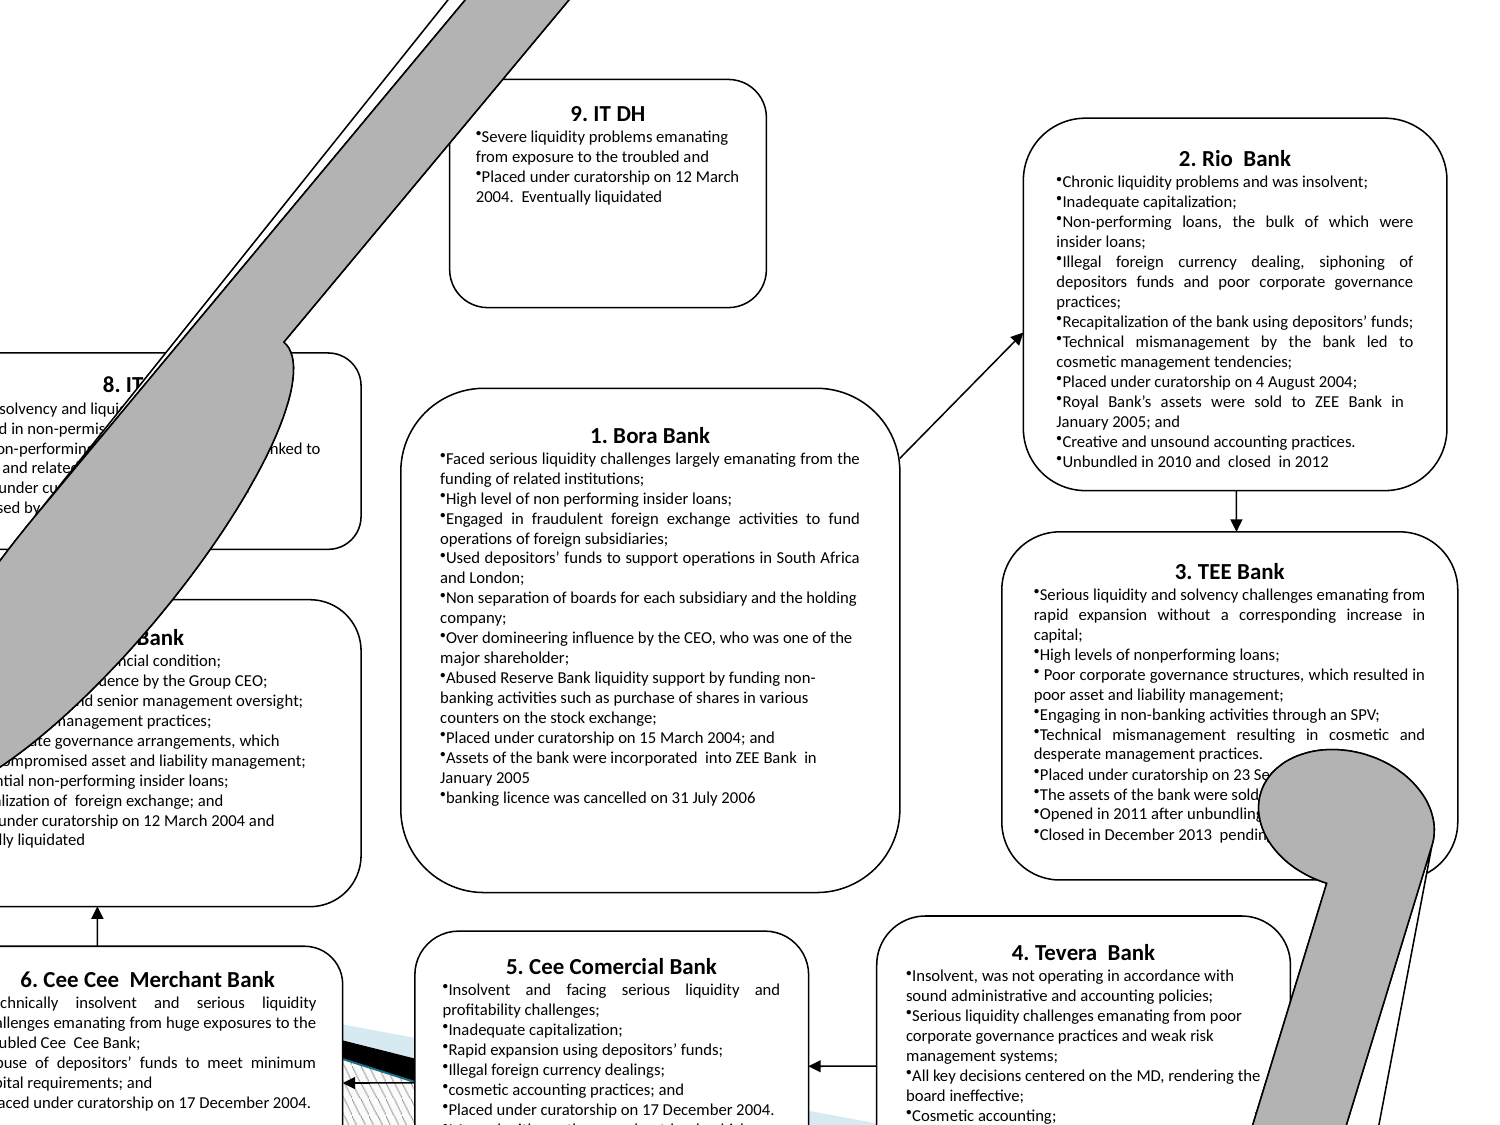

9. IT DH
Severe liquidity problems emanating from exposure to the troubled and
Placed under curatorship on 12 March 2004. Eventually liquidated
2. Rio Bank
Chronic liquidity problems and was insolvent;
Inadequate capitalization;
Non-performing loans, the bulk of which were insider loans;
Illegal foreign currency dealing, siphoning of depositors funds and poor corporate governance practices;
Recapitalization of the bank using depositors’ funds;
Technical mismanagement by the bank led to cosmetic management tendencies;
Placed under curatorship on 4 August 2004;
Royal Bank’s assets were sold to ZEE Bank in January 2005; and
Creative and unsound accounting practices.
Unbundled in 2010 and closed in 2012
8. IT BS
Severe solvency and liquidity challenges;
Engaged in non-permissible activities;
huge non-performing book, which was largely linked to the CEO and related parties;
Placed under curatorship on 12 March 2004.
Purchased by a healthy bank
1. Bora Bank
Faced serious liquidity challenges largely emanating from the funding of related institutions;
High level of non performing insider loans;
Engaged in fraudulent foreign exchange activities to fund operations of foreign subsidiaries;
Used depositors’ funds to support operations in South Africa and London;
Non separation of boards for each subsidiary and the holding company;
Over domineering influence by the CEO, who was one of the major shareholder;
Abused Reserve Bank liquidity support by funding non-banking activities such as purchase of shares in various counters on the stock exchange;
Placed under curatorship on 15 March 2004; and
Assets of the bank were incorporated into ZEE Bank in January 2005
banking licence was cancelled on 31 July 2006
3. TEE Bank
Serious liquidity and solvency challenges emanating from rapid expansion without a corresponding increase in capital;
High levels of nonperforming loans;
 Poor corporate governance structures, which resulted in poor asset and liability management;
Engaging in non-banking activities through an SPV;
Technical mismanagement resulting in cosmetic and desperate management practices.
Placed under curatorship on 23 September 2004.
The assets of the bank were sold to ZEE Bank.
Opened in 2011 after unbundling from ZEE Bank
Closed in December 2013 pending liquidation.
7. IT Bank
Unsafe and unsound financial condition;
Over-domineering influence by the Group CEO;
Ineffective board and senior management oversight;
Imprudent risk management practices;
Poor corporate governance arrangements, which heavily compromised asset and liability management;
Substantial non-performing insider loans;
Externalization of foreign exchange; and
Placed under curatorship on 12 March 2004 and eventually liquidated
4. Tevera Bank
Insolvent, was not operating in accordance with sound administrative and accounting policies;
Serious liquidity challenges emanating from poor corporate governance practices and weak risk management systems;
All key decisions centered on the MD, rendering the board ineffective;
Cosmetic accounting;
Chronic insider loans manipulation and fraudulent misrepresentation;
Siphoning of depositors’ funds; and
Placed under curatorship on 7 October 2004.
5. Cee Comercial Bank
Insolvent and facing serious liquidity and profitability challenges;
Inadequate capitalization;
Rapid expansion using depositors’ funds;
Illegal foreign currency dealings;
cosmetic accounting practices; and
Placed under curatorship on 17 December 2004.
Merged with another merchant bank which was pursuing a commercial bank licence
6. Cee Cee Merchant Bank
Technically insolvent and serious liquidity challenges emanating from huge exposures to the troubled Cee Cee Bank;
Abuse of depositors’ funds to meet minimum capital requirements; and
Placed under curatorship on 17 December 2004.